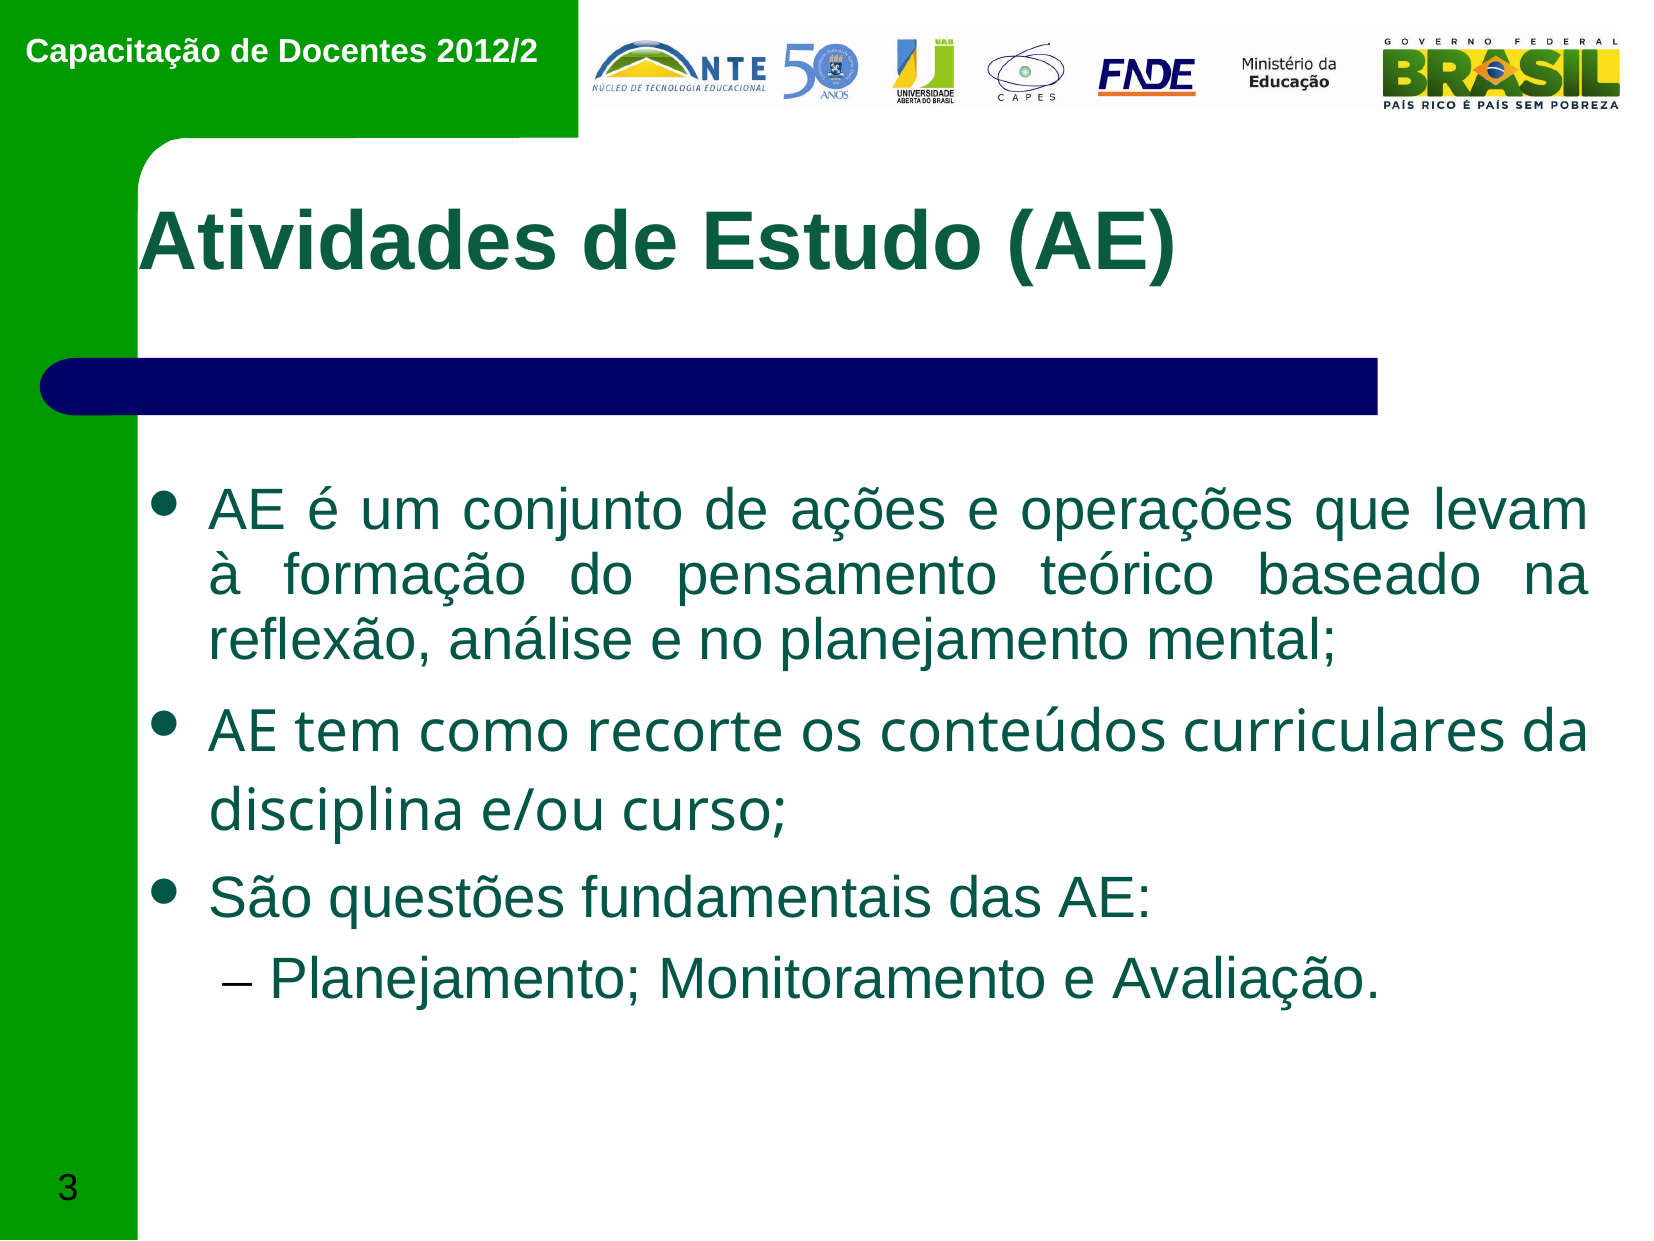

# Atividades de Estudo (AE)
AE é um conjunto de ações e operações que levam à formação do pensamento teórico baseado na reflexão, análise e no planejamento mental;
AE tem como recorte os conteúdos curriculares da disciplina e/ou curso;
São questões fundamentais das AE:
Planejamento; Monitoramento e Avaliação.